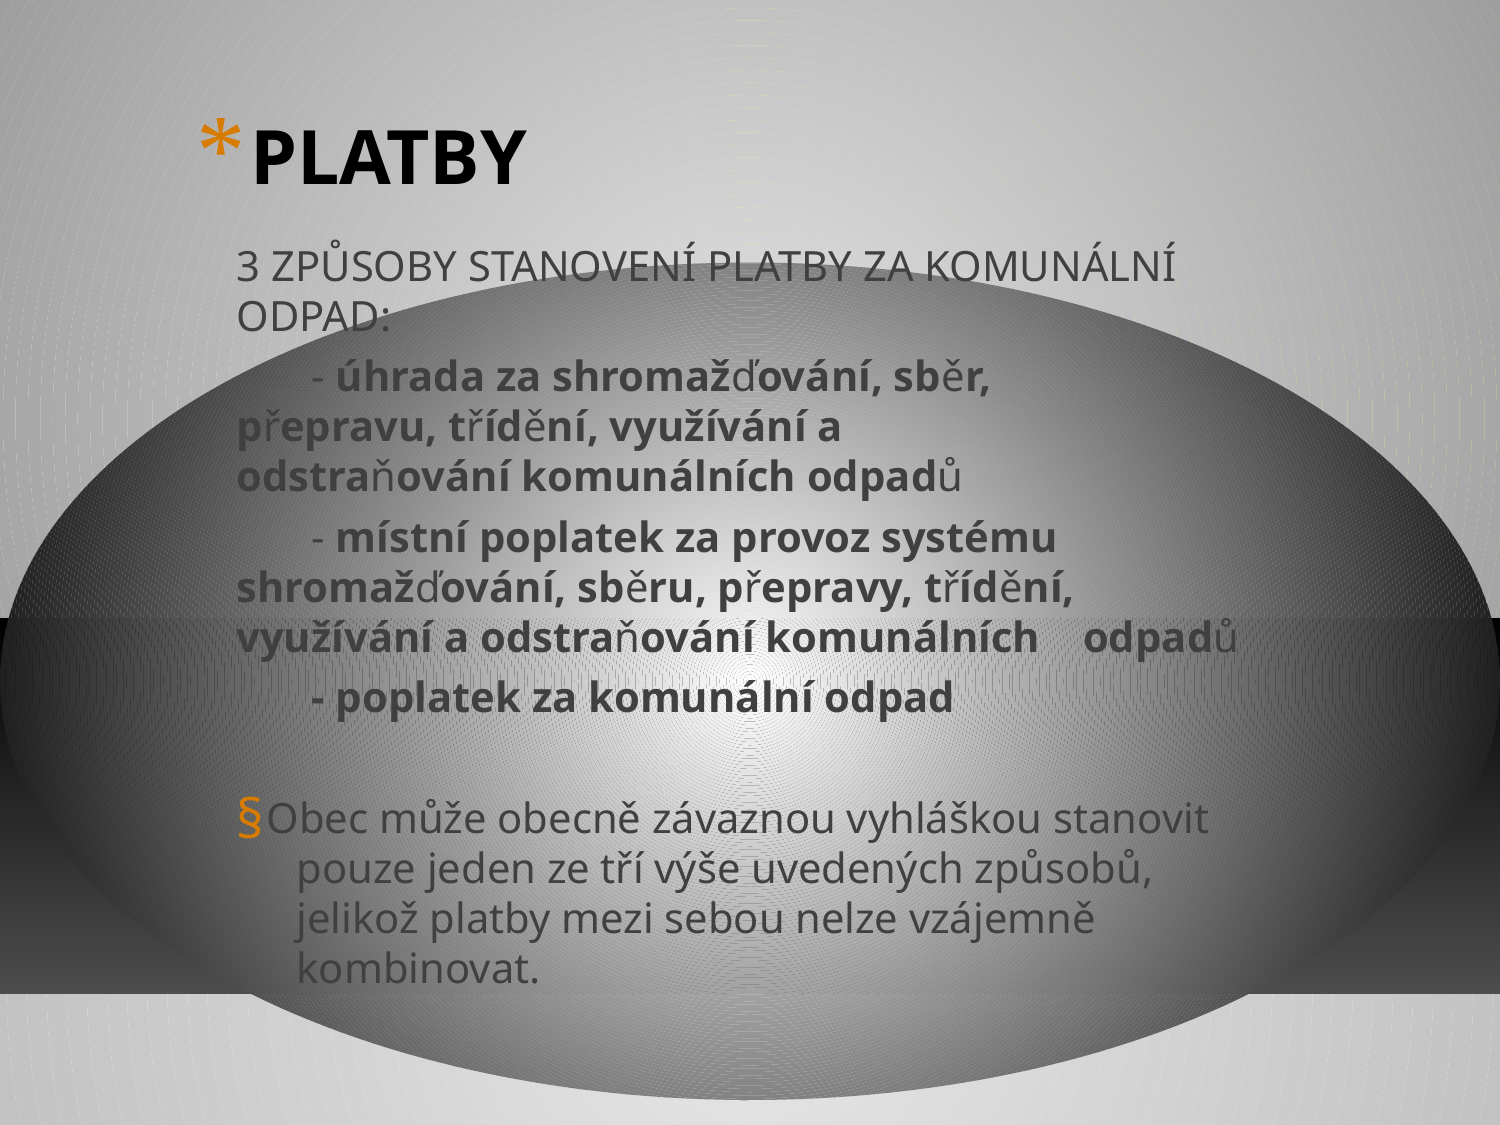

# PLATBY
3 ZPŮSOBY STANOVENÍ PLATBY ZA KOMUNÁLNÍ ODPAD:
	- úhrada za shromažďování, sběr, 	 	 přepravu, třídění, využívání a 	 	 odstraňování komunálních odpadů
	- místní poplatek za provoz systému 	 	 shromažďování, sběru, přepravy, třídění, 	 využívání a odstraňování komunálních 	 odpadů
	- poplatek za komunální odpad
Obec může obecně závaznou vyhláškou stanovit pouze jeden ze tří výše uvedených způsobů, jelikož platby mezi sebou nelze vzájemně kombinovat.